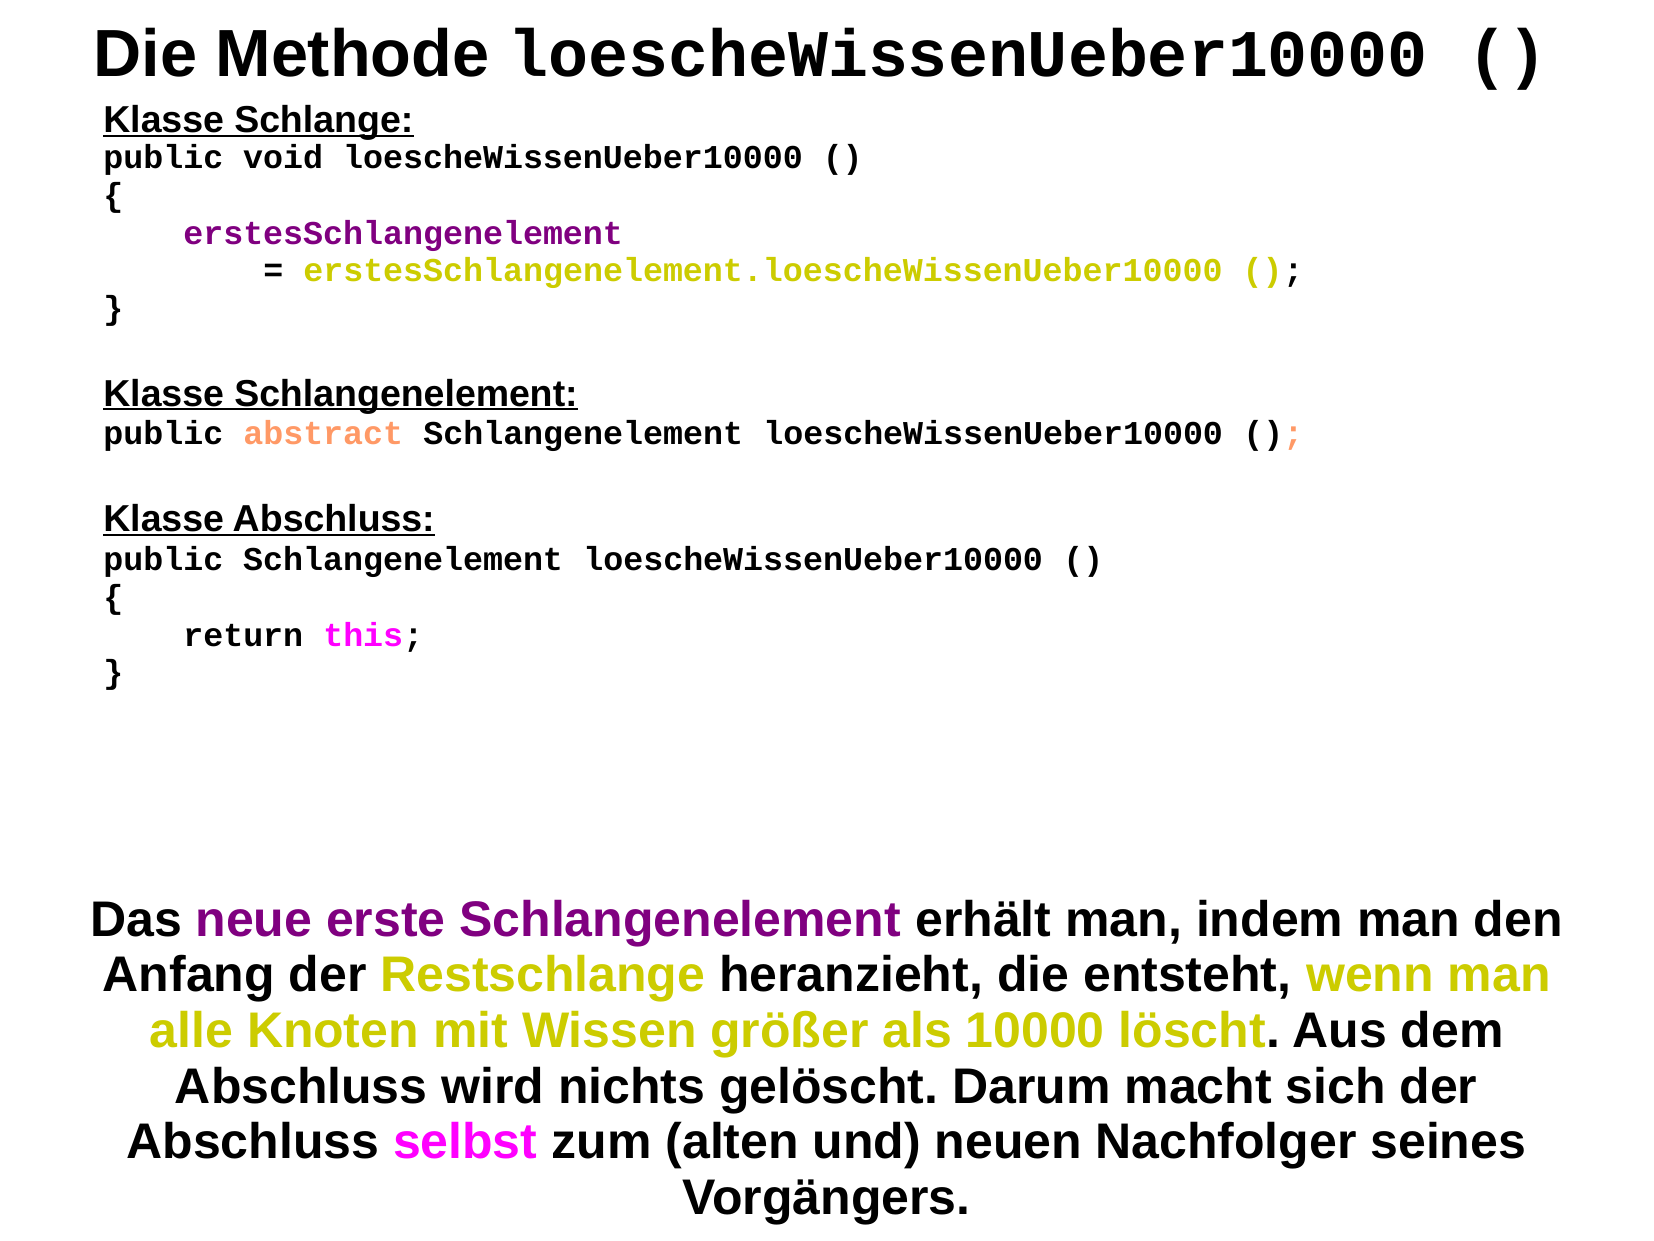

# Die Methode loescheWissenUeber10000 ()
Klasse Schlange:
public void loescheWissenUeber10000 ()
{
 erstesSchlangenelement
 = erstesSchlangenelement.loescheWissenUeber10000 ();
}
Klasse Schlangenelement:
public abstract Schlangenelement loescheWissenUeber10000 ();
Klasse Abschluss:
public Schlangenelement loescheWissenUeber10000 ()
{
 return this;
}
Das neue erste Schlangenelement erhält man, indem man den Anfang der Restschlange heranzieht, die entsteht, wenn man alle Knoten mit Wissen größer als 10000 löscht. Aus dem Abschluss wird nichts gelöscht. Darum macht sich der Abschluss selbst zum (alten und) neuen Nachfolger seines Vorgängers.